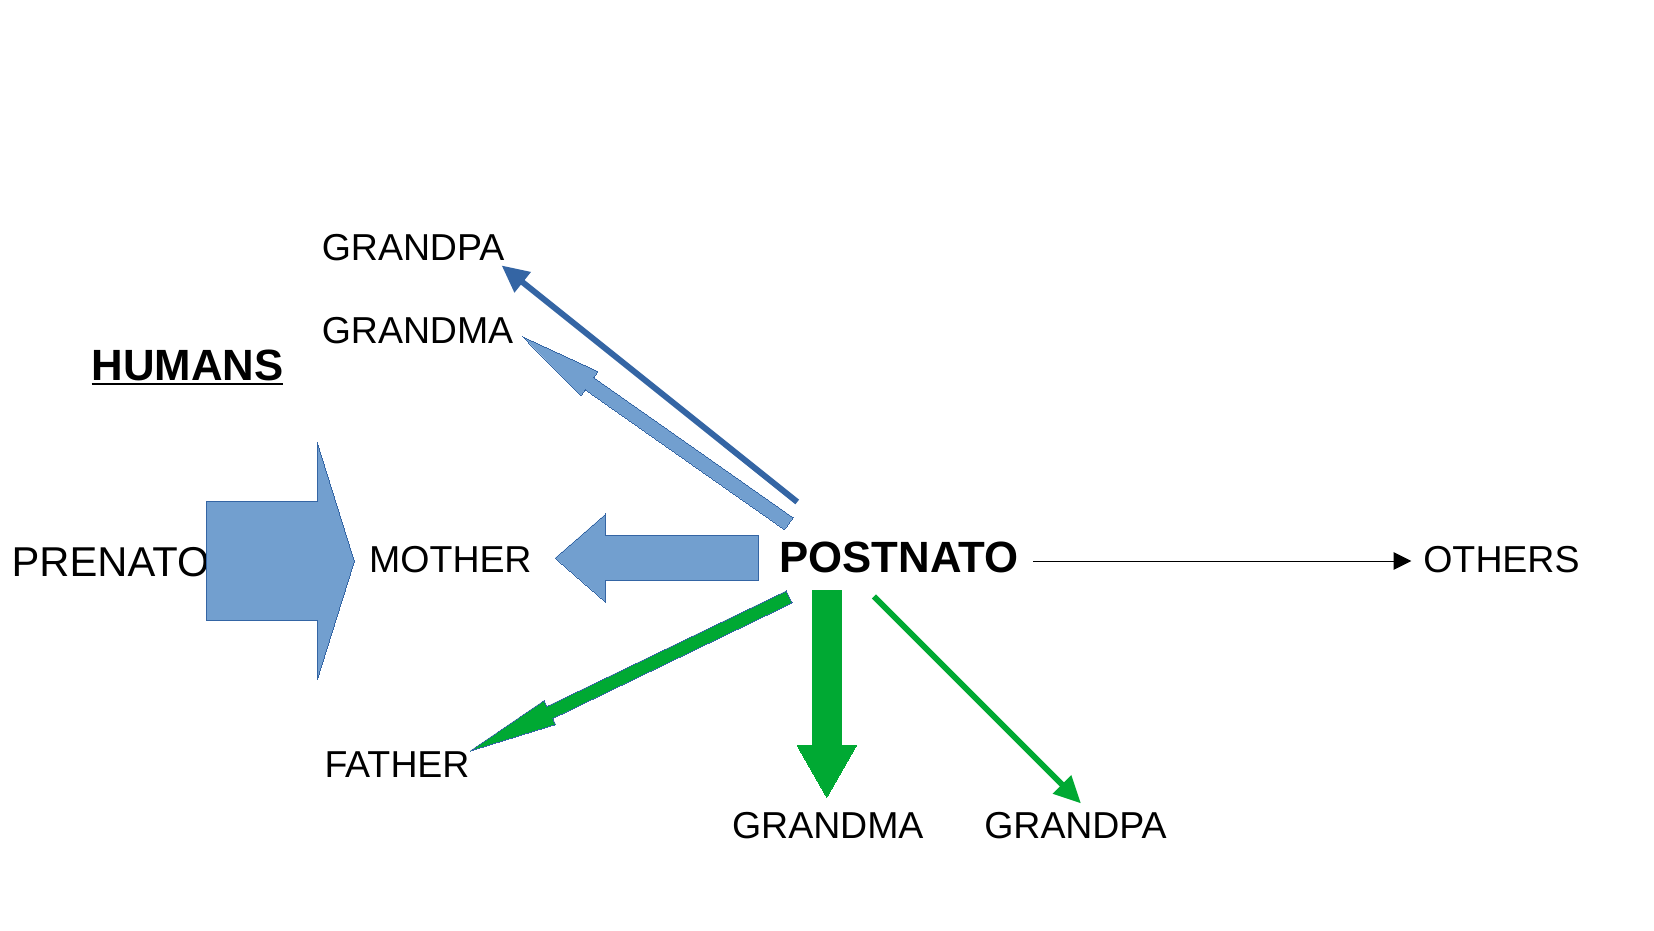

GRANDPA
GRANDMA
HUMANS
POSTNATO
PRENATO
MOTHER
OTHERS
FATHER
GRANDMA GRANDPA